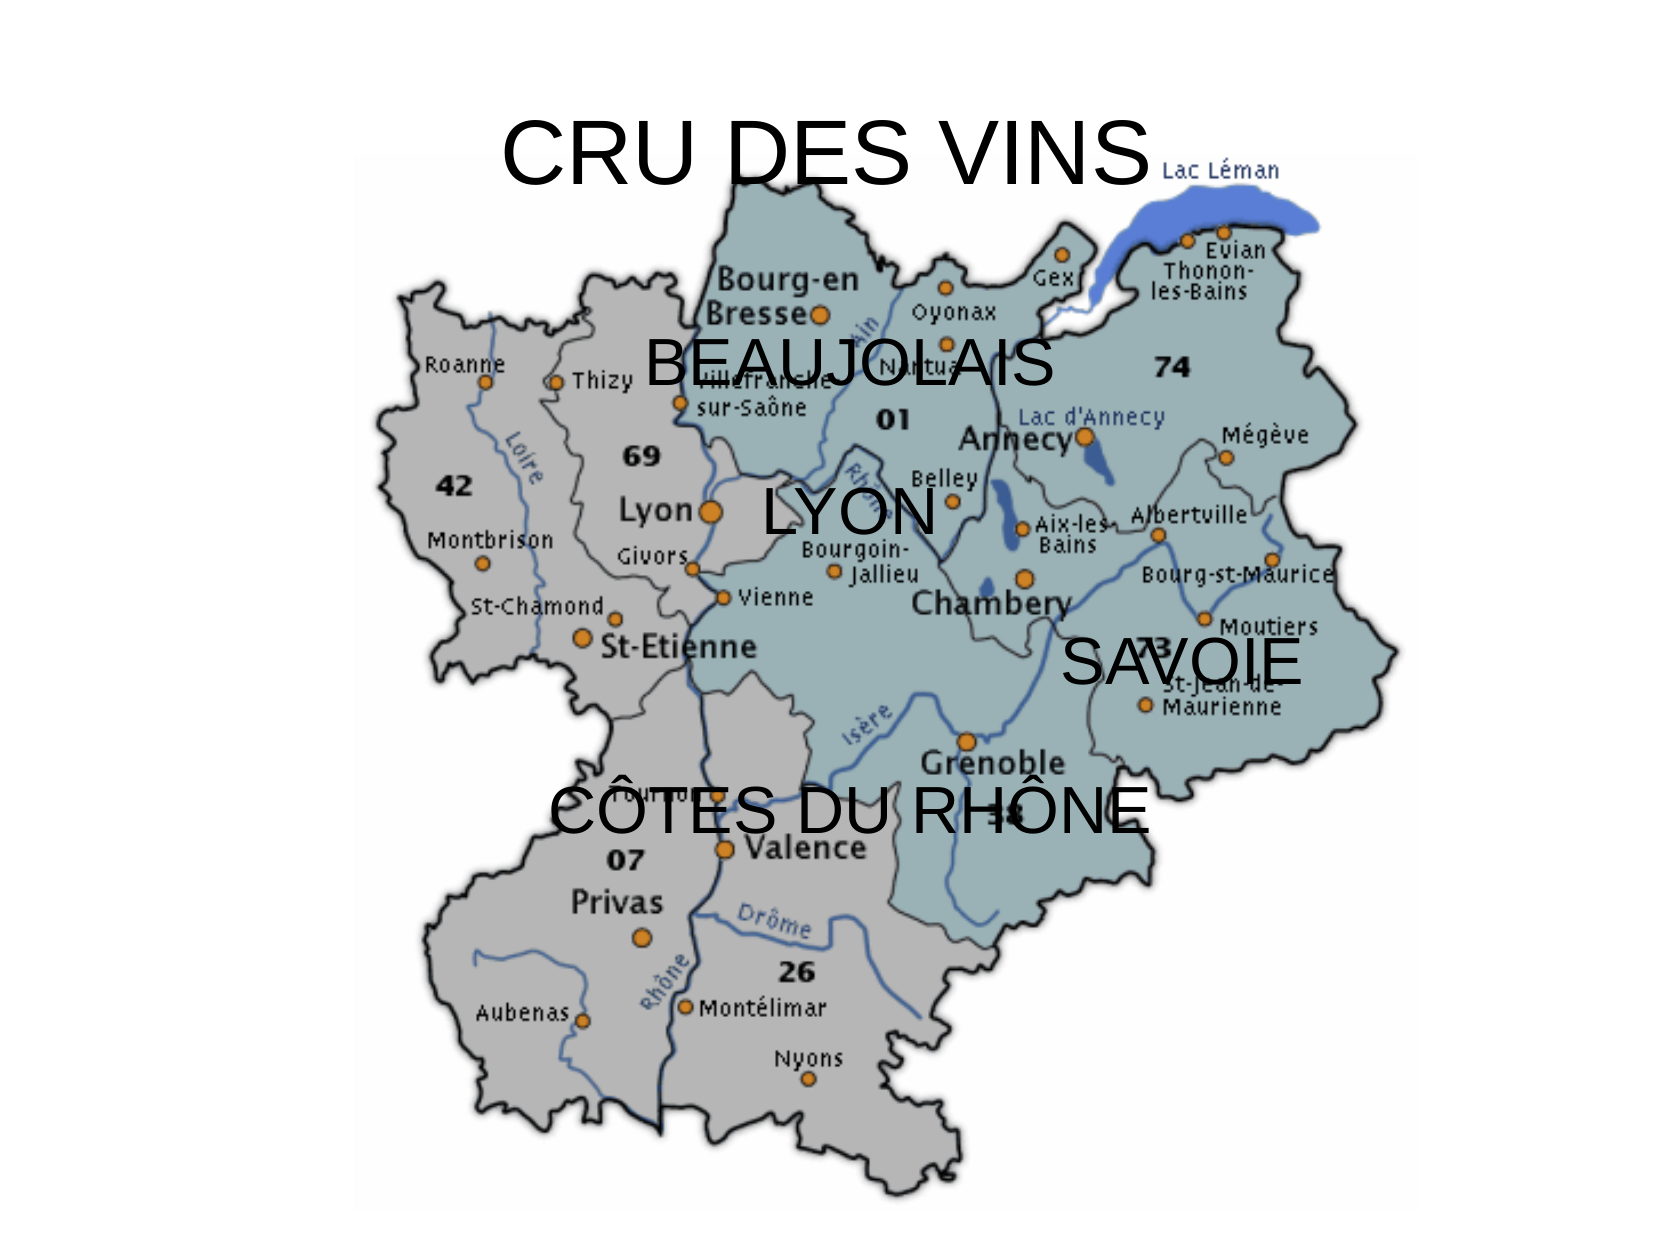

# CRU DES VINS
BEAUJOLAIS
LYON
									SAVOIE
CÔTES DU RHÔNE